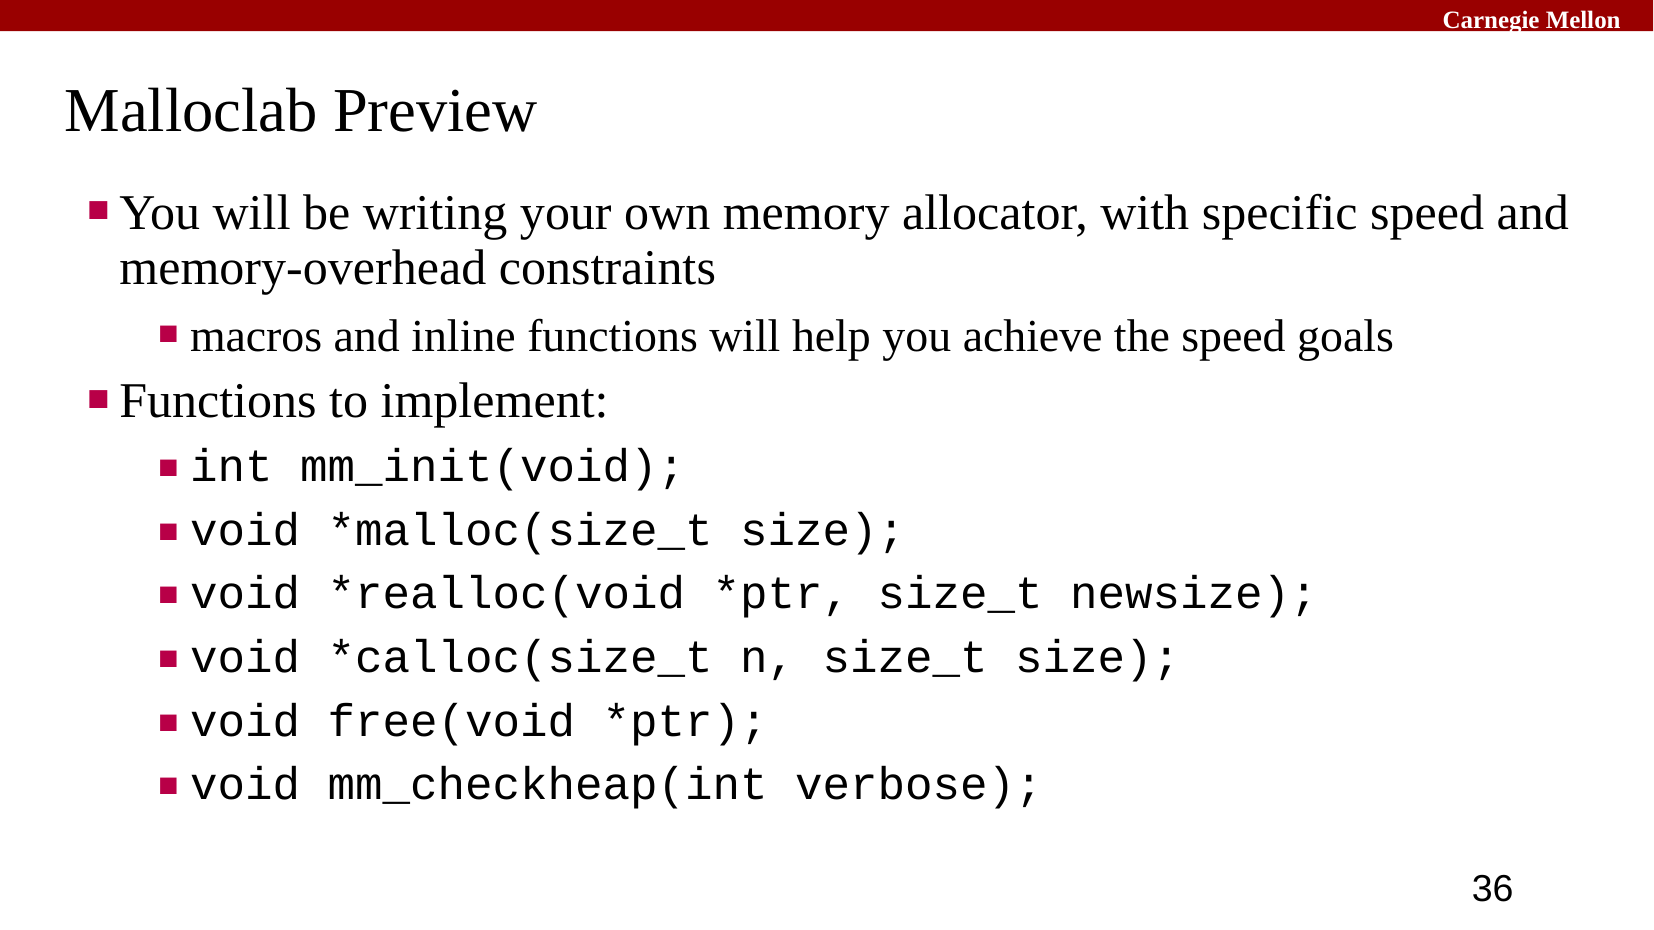

# Malloclab Preview
You will be writing your own memory allocator, with specific speed and memory-overhead constraints
macros and inline functions will help you achieve the speed goals
Functions to implement:
int mm_init(void);
void *malloc(size_t size);
void *realloc(void *ptr, size_t newsize);
void *calloc(size_t n, size_t size);
void free(void *ptr);
void mm_checkheap(int verbose);